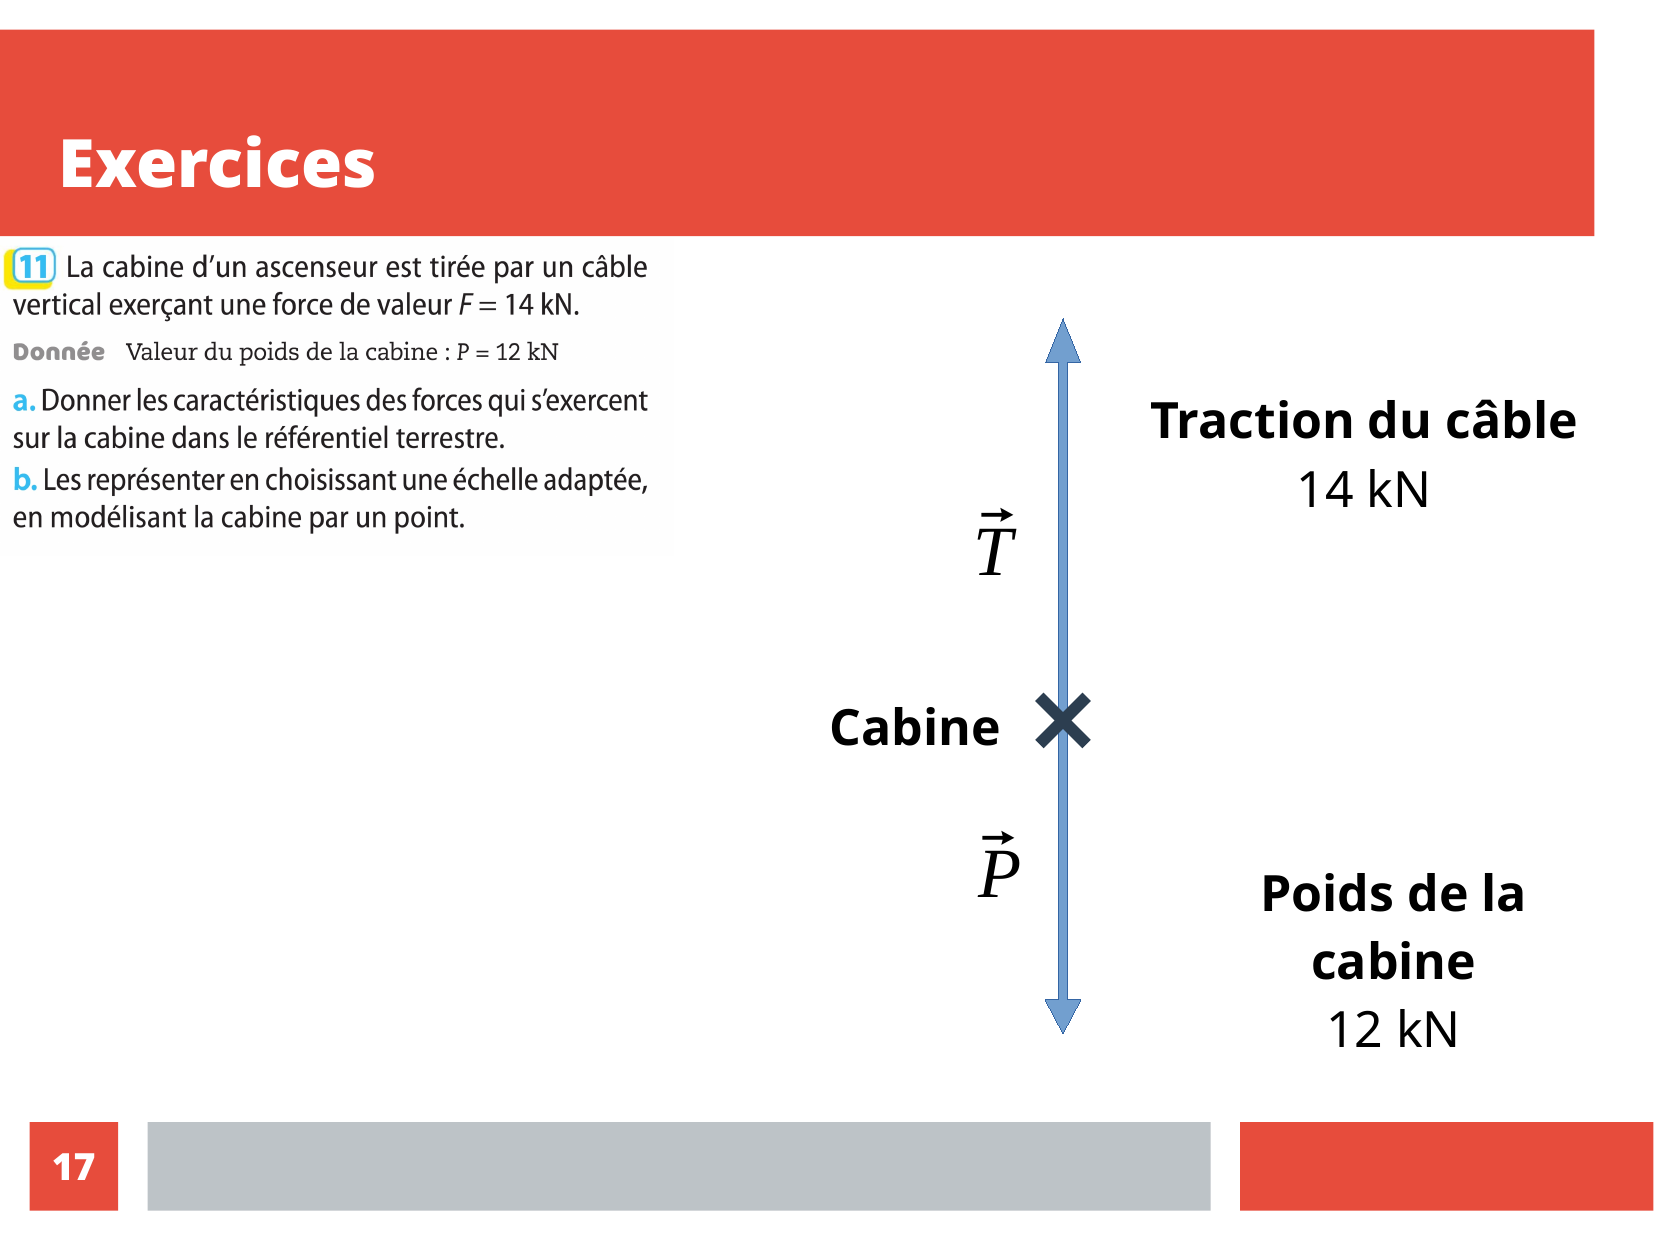

# Exercices
Traction du câble
14 kN
Cabine
Poids de la cabine
12 kN
17